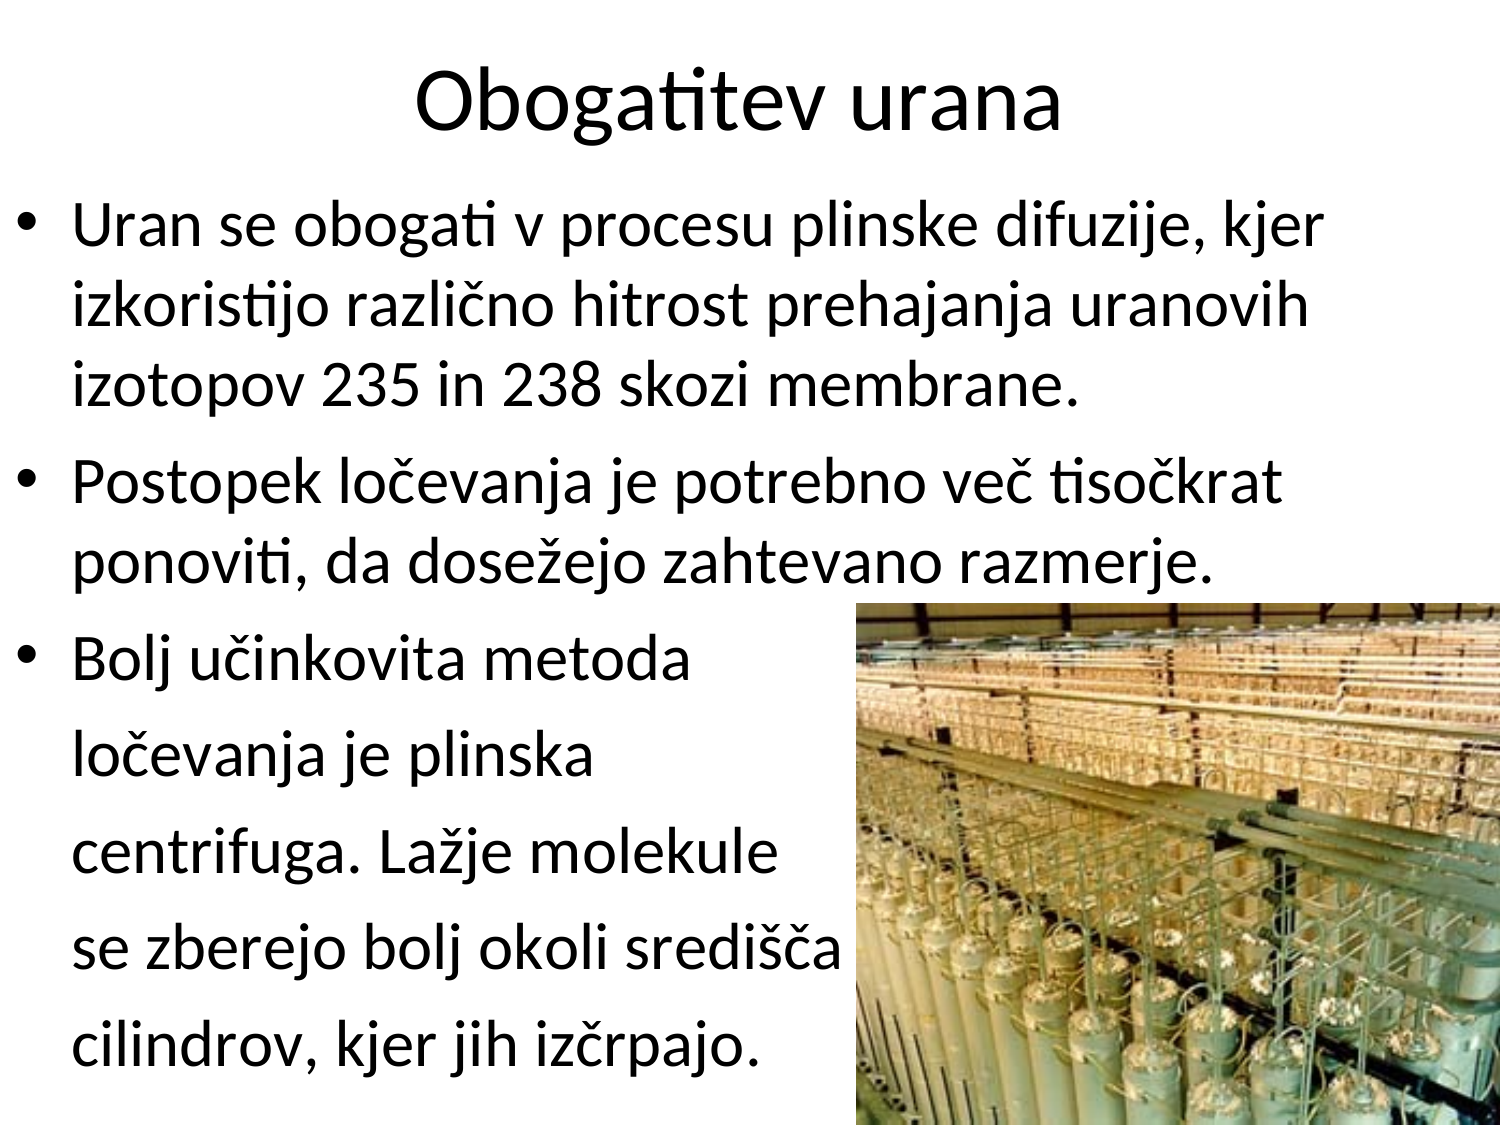

Obogatitev urana
Uran se obogati v procesu plinske difuzije, kjer izkoristijo različno hitrost prehajanja uranovih izotopov 235 in 238 skozi membrane.
Postopek ločevanja je potrebno več tisočkrat ponoviti, da dosežejo zahtevano razmerje.
Bolj učinkovita metoda
	ločevanja je plinska
	centrifuga. Lažje molekule
	se zberejo bolj okoli središča
	cilindrov, kjer jih izčrpajo.